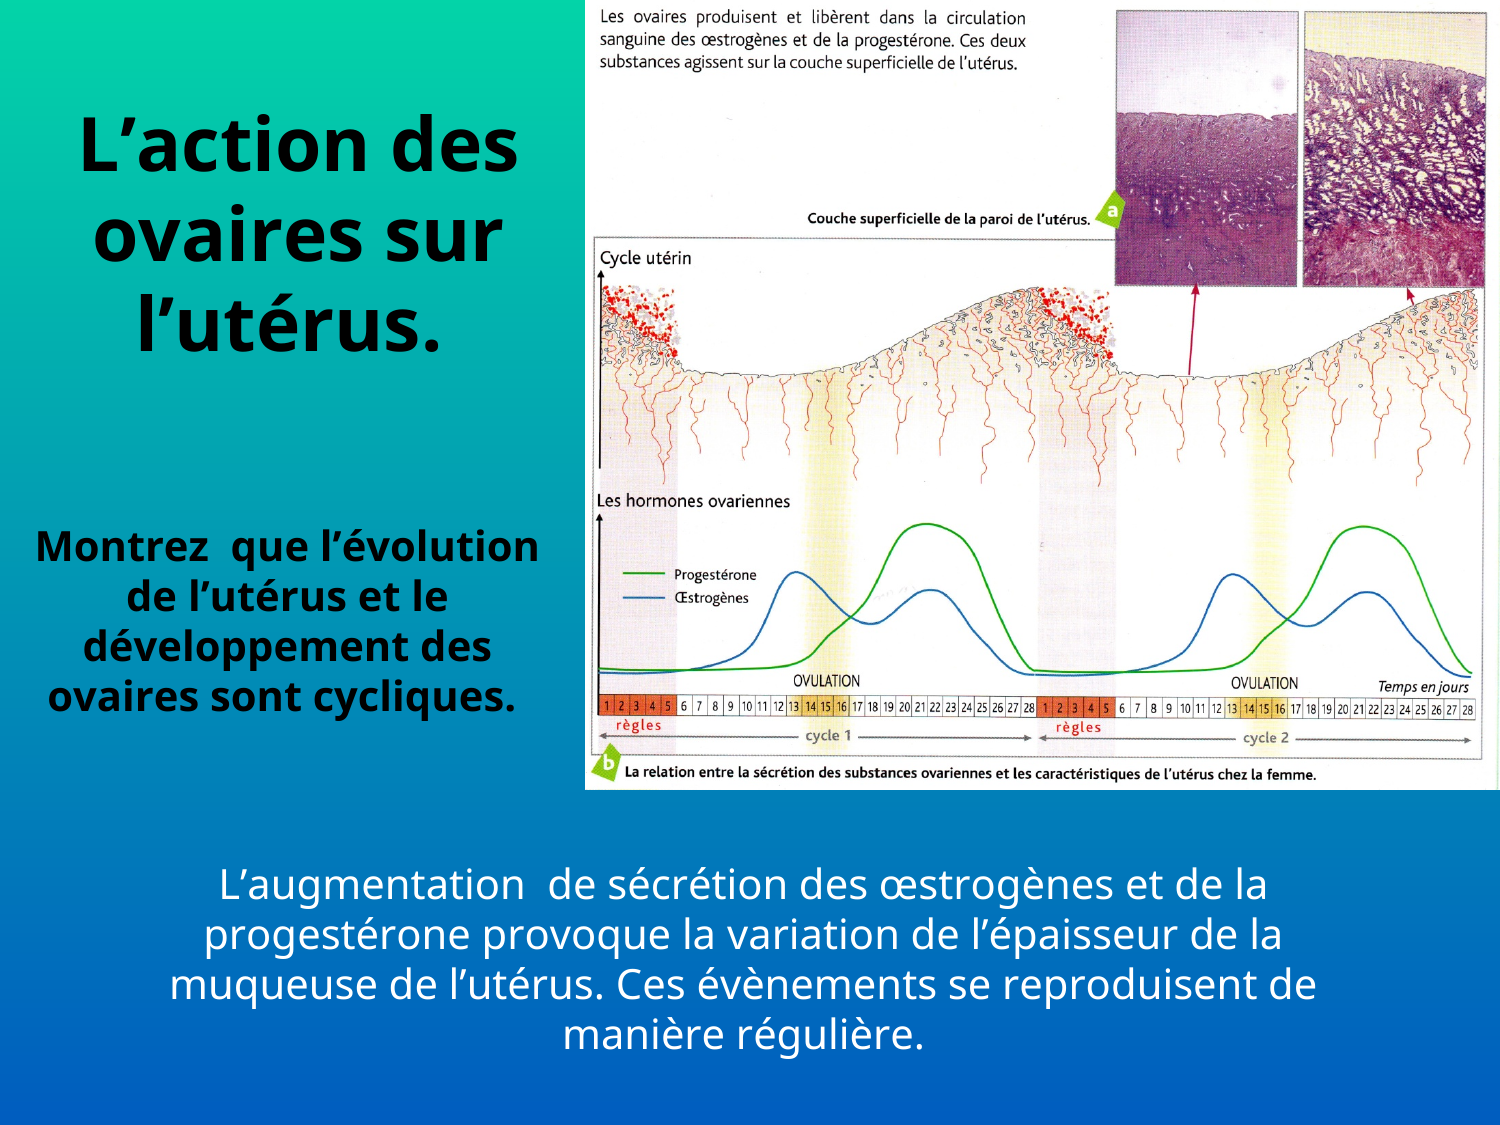

# L’action des ovaires sur l’utérus.
Montrez que l’évolution de l’utérus et le développement des ovaires sont cycliques.
L’augmentation de sécrétion des œstrogènes et de la progestérone provoque la variation de l’épaisseur de la muqueuse de l’utérus. Ces évènements se reproduisent de manière régulière.